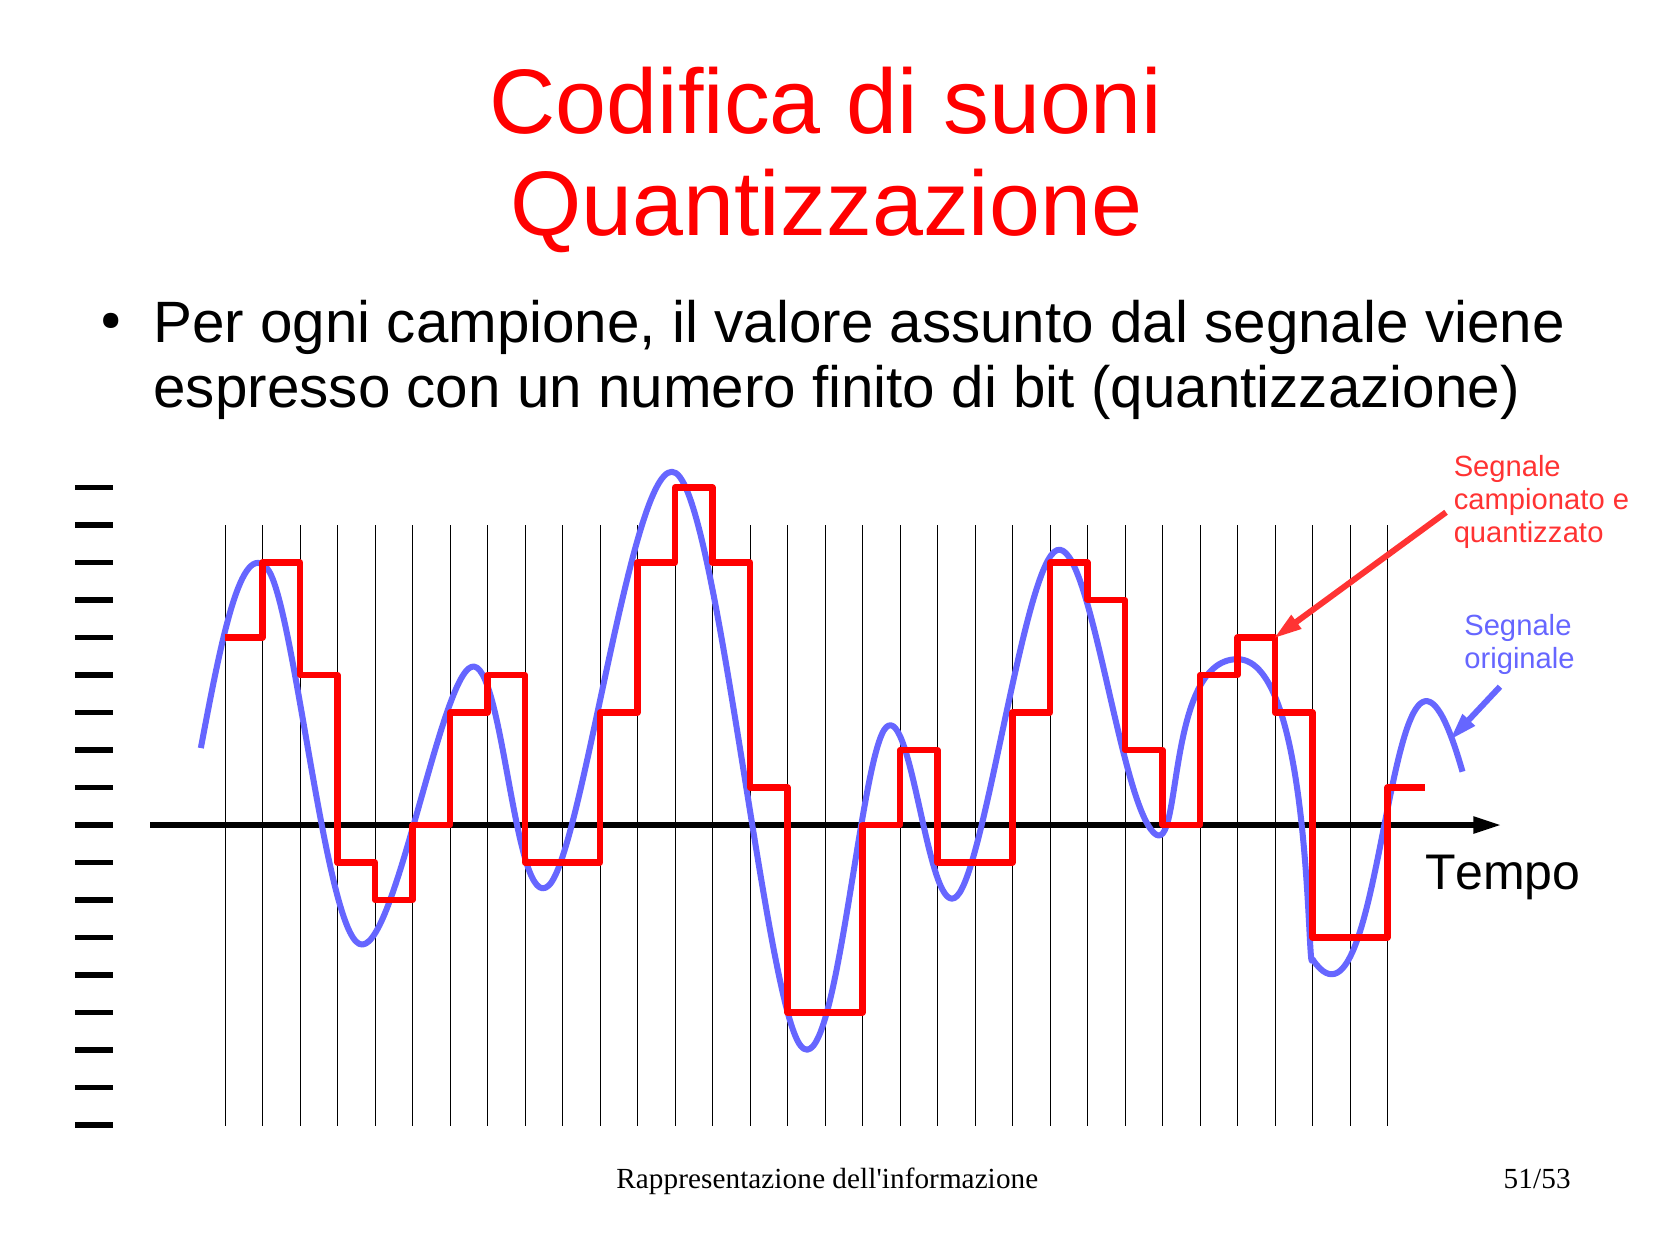

# Codifica di suoni Quantizzazione
Per ogni campione, il valore assunto dal segnale viene espresso con un numero finito di bit (quantizzazione)
Segnale campionato e quantizzato
Segnale
originale
Tempo
Rappresentazione dell'informazione
51